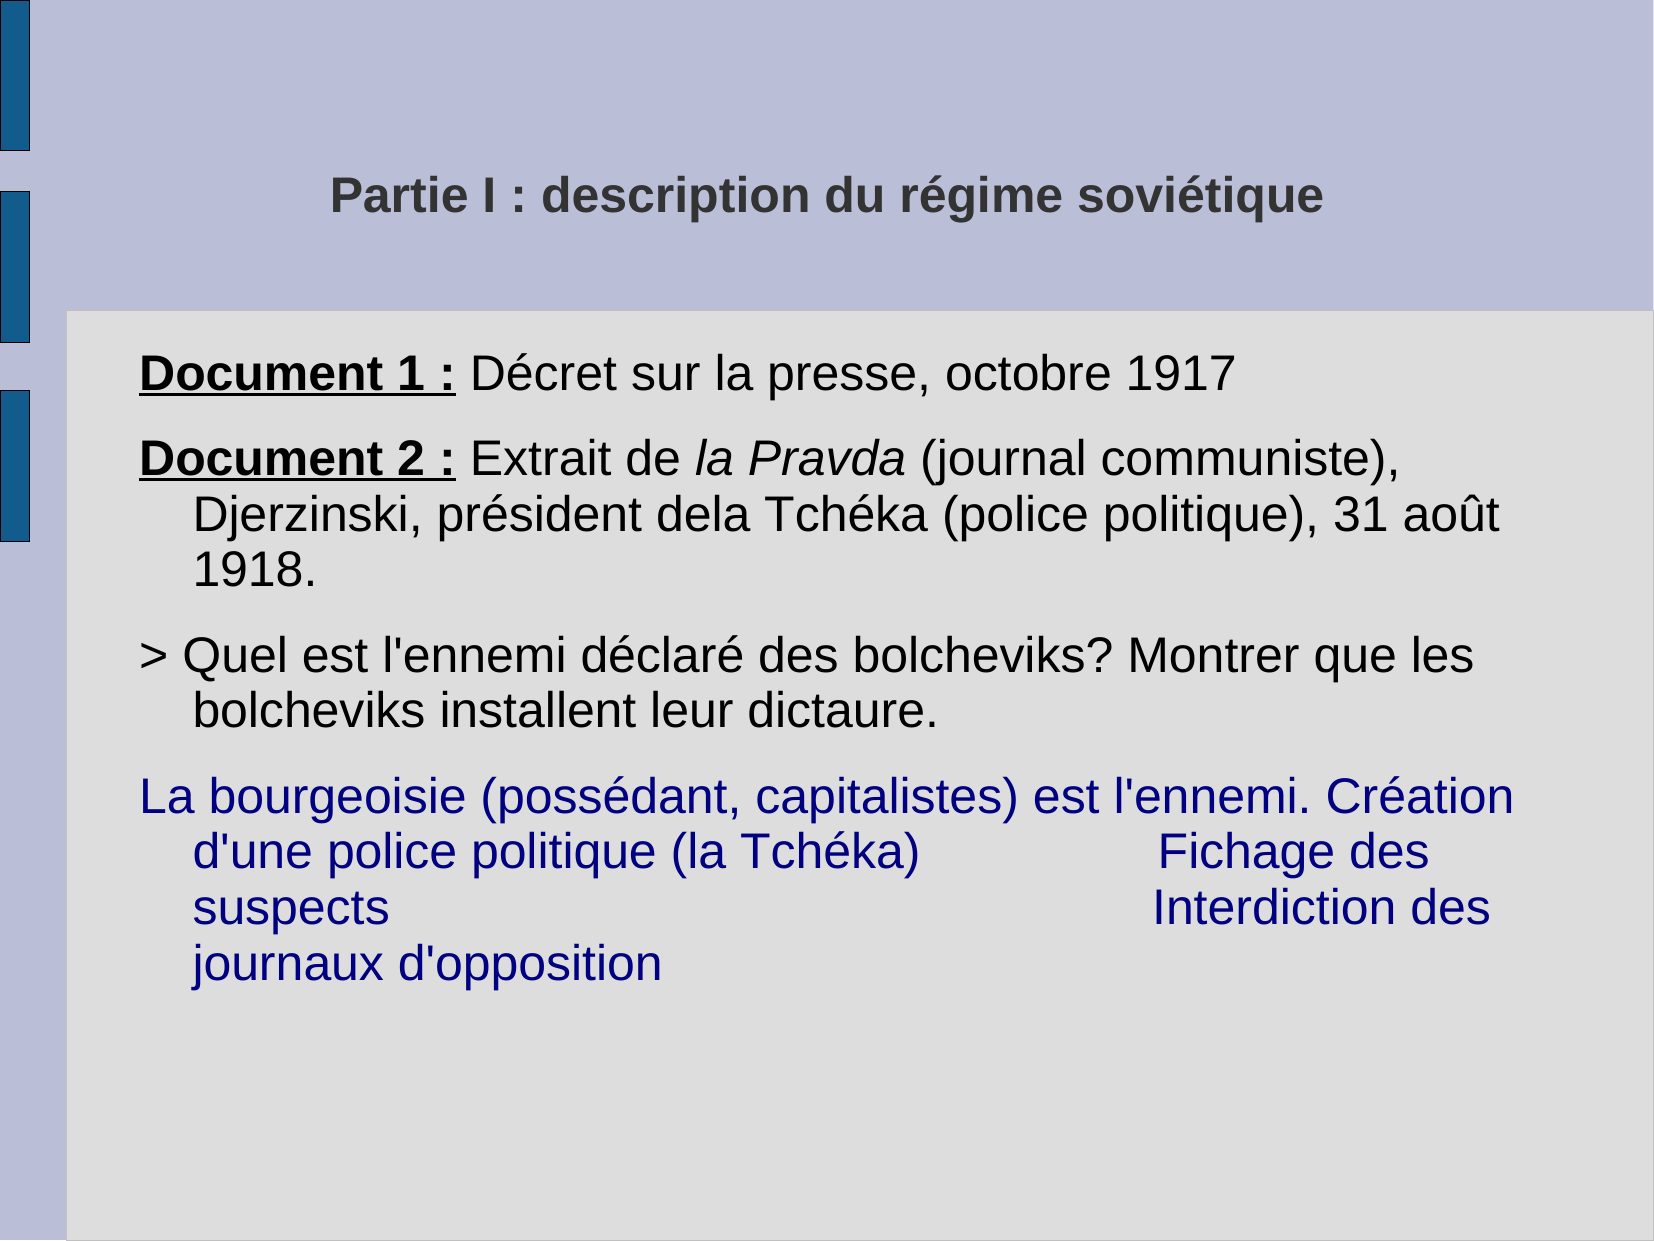

# Partie I : description du régime soviétique
Document 1 : Décret sur la presse, octobre 1917
Document 2 : Extrait de la Pravda (journal communiste), Djerzinski, président dela Tchéka (police politique), 31 août 1918.
> Quel est l'ennemi déclaré des bolcheviks? Montrer que les bolcheviks installent leur dictaure.
La bourgeoisie (possédant, capitalistes) est l'ennemi. Création d'une police politique (la Tchéka) Fichage des suspects											Interdiction des journaux d'opposition